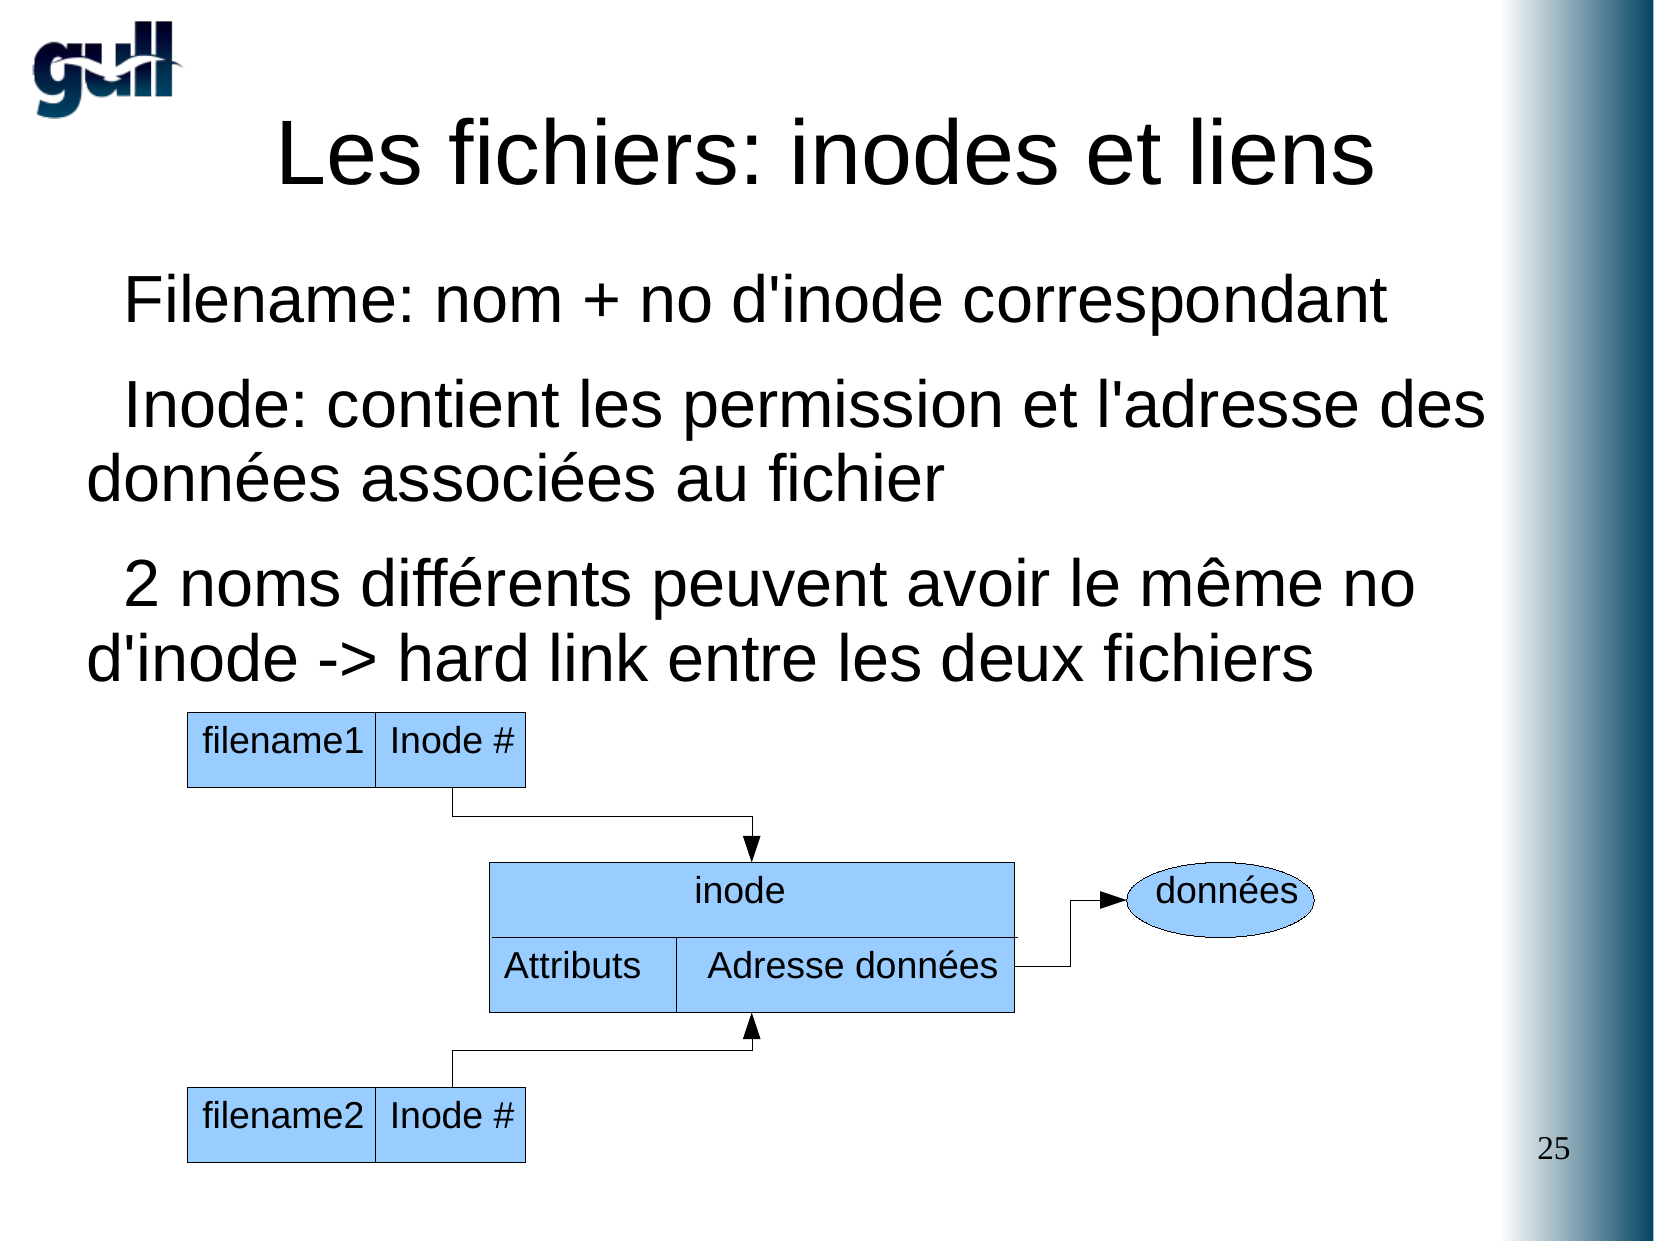

# Les fichiers: inodes et liens
 Filename: nom + no d'inode correspondant
 Inode: contient les permission et l'adresse des données associées au fichier
 2 noms différents peuvent avoir le même no d'inode -> hard link entre les deux fichiers
filename1
Inode #
inode
données
Attributs
Adresse données
filename2
Inode #
25